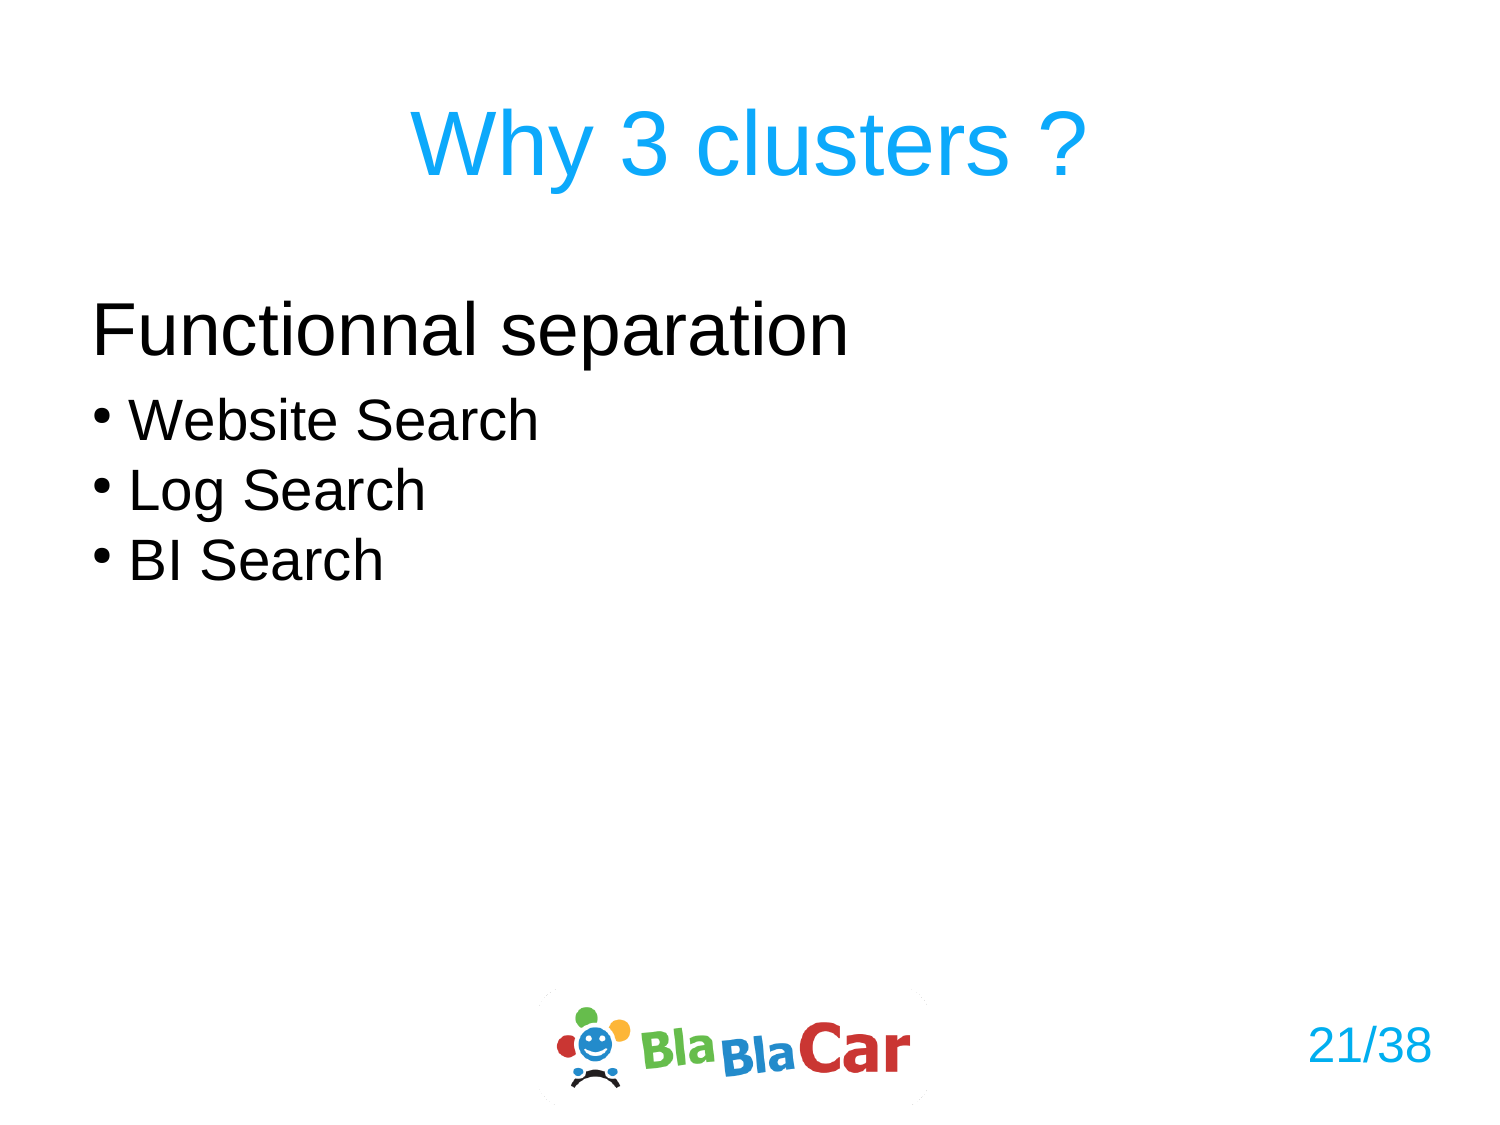

# Why 3 clusters ?
Functionnal separation
 Website Search
 Log Search
 BI Search